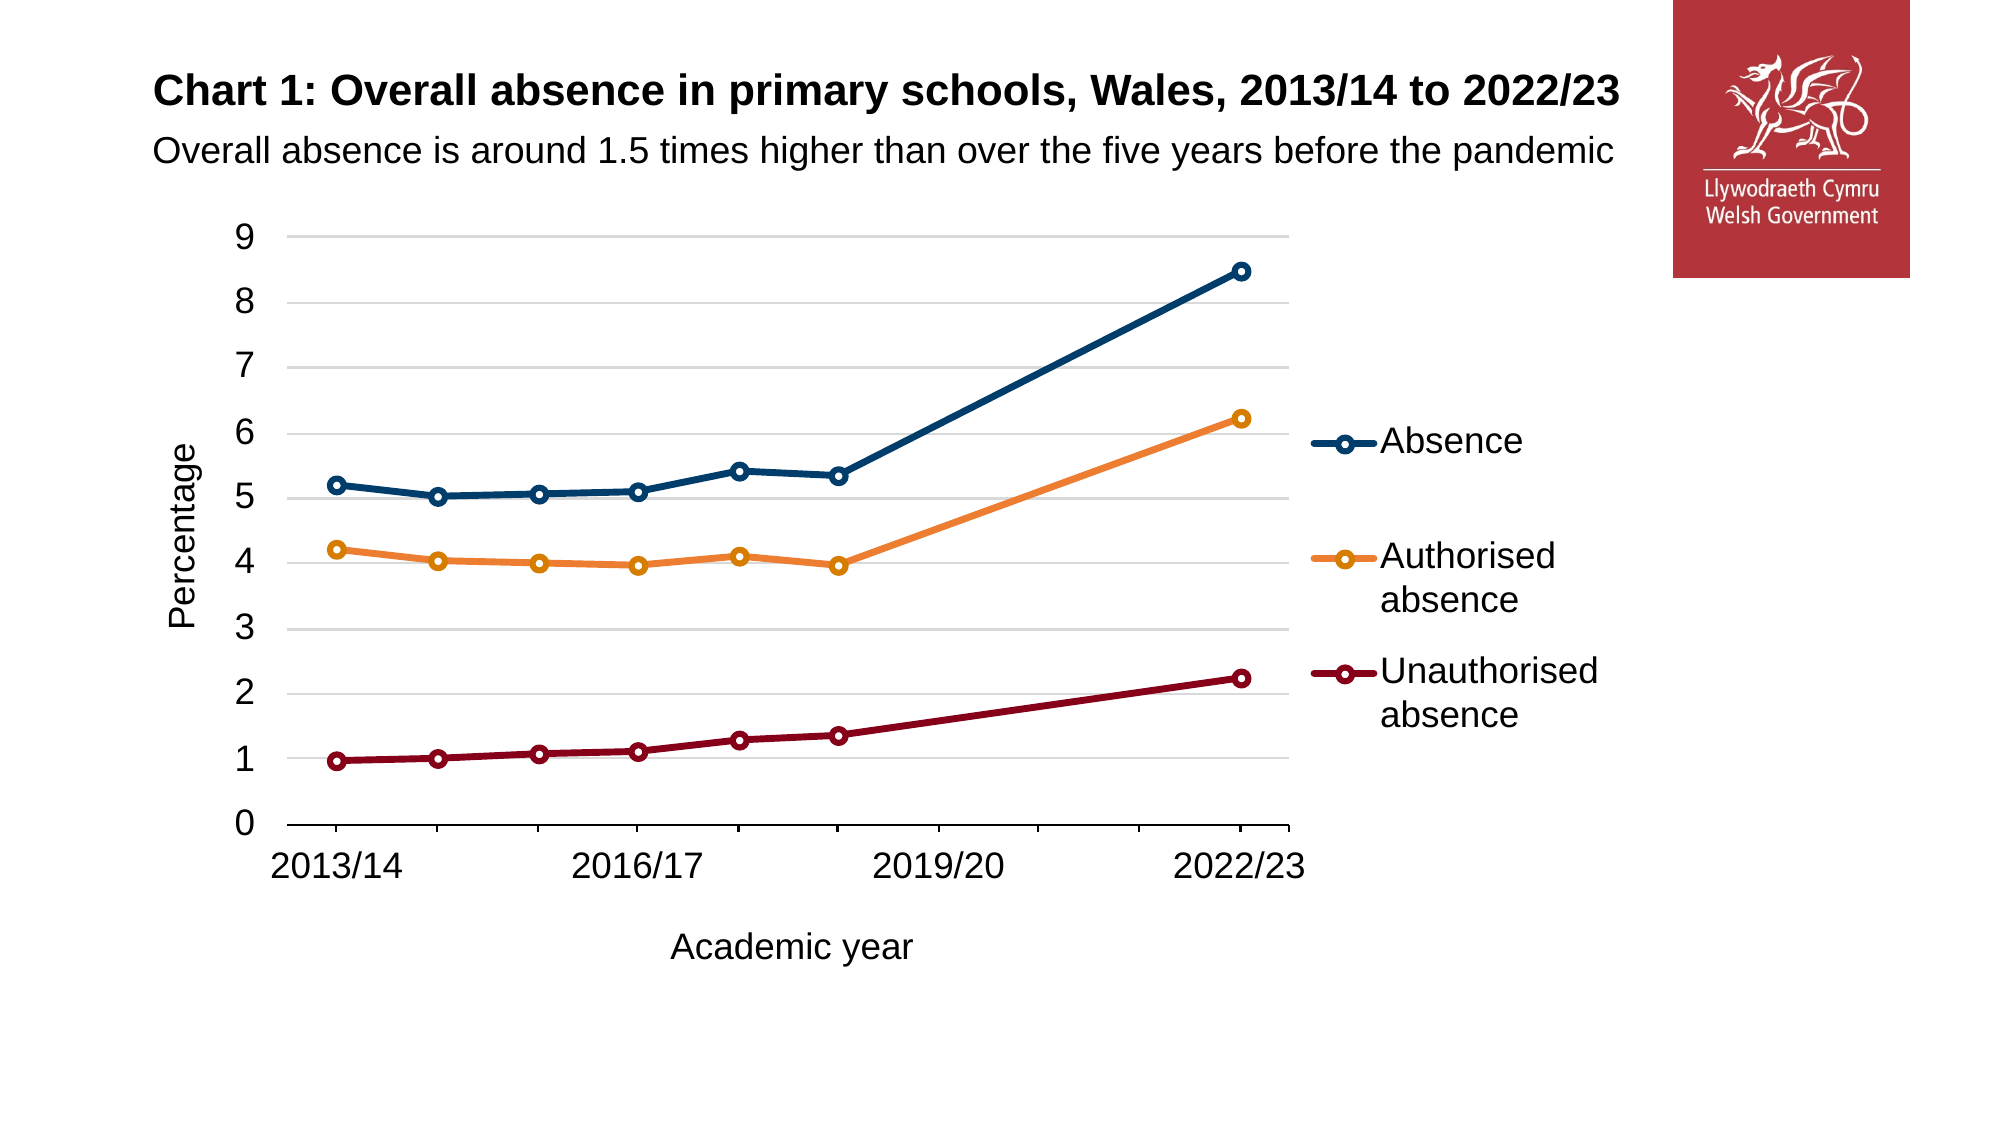

# Chart 1: Overall absence in primary schools, Wales, 2013/14 to 2022/23
Overall absence is around 1.5 times higher than over the five years before the pandemic